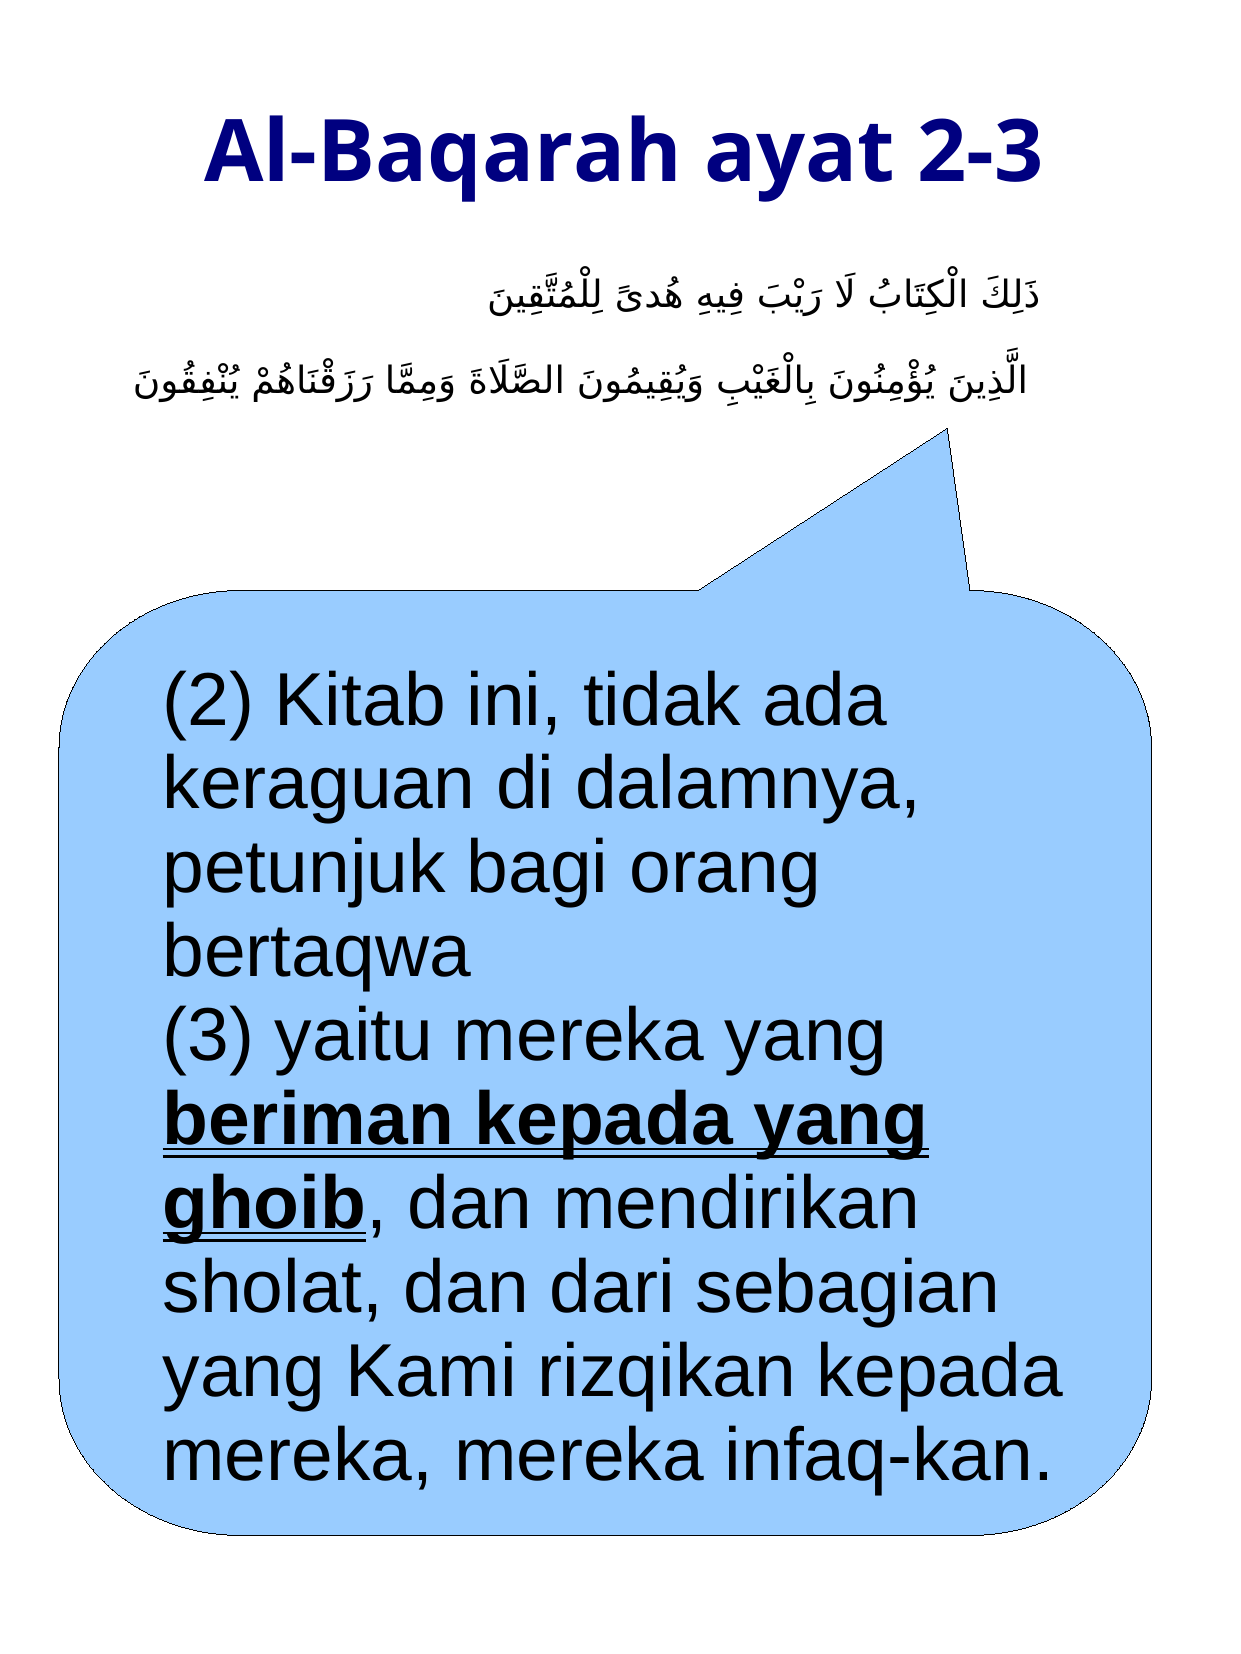

Al-Baqarah ayat 2-3
ذَلِكَ الْكِتَابُ لَا رَيْبَ فِيهِ هُدىً لِلْمُتَّقِينَ
الَّذِينَ يُؤْمِنُونَ بِالْغَيْبِ وَيُقِيمُونَ الصَّلَاةَ وَمِمَّا رَزَقْنَاهُمْ يُنْفِقُونَ
(2) Kitab ini, tidak ada keraguan di dalamnya, petunjuk bagi orang bertaqwa
(3) yaitu mereka yang beriman kepada yang ghoib, dan mendirikan sholat, dan dari sebagian yang Kami rizqikan kepada mereka, mereka infaq-kan.